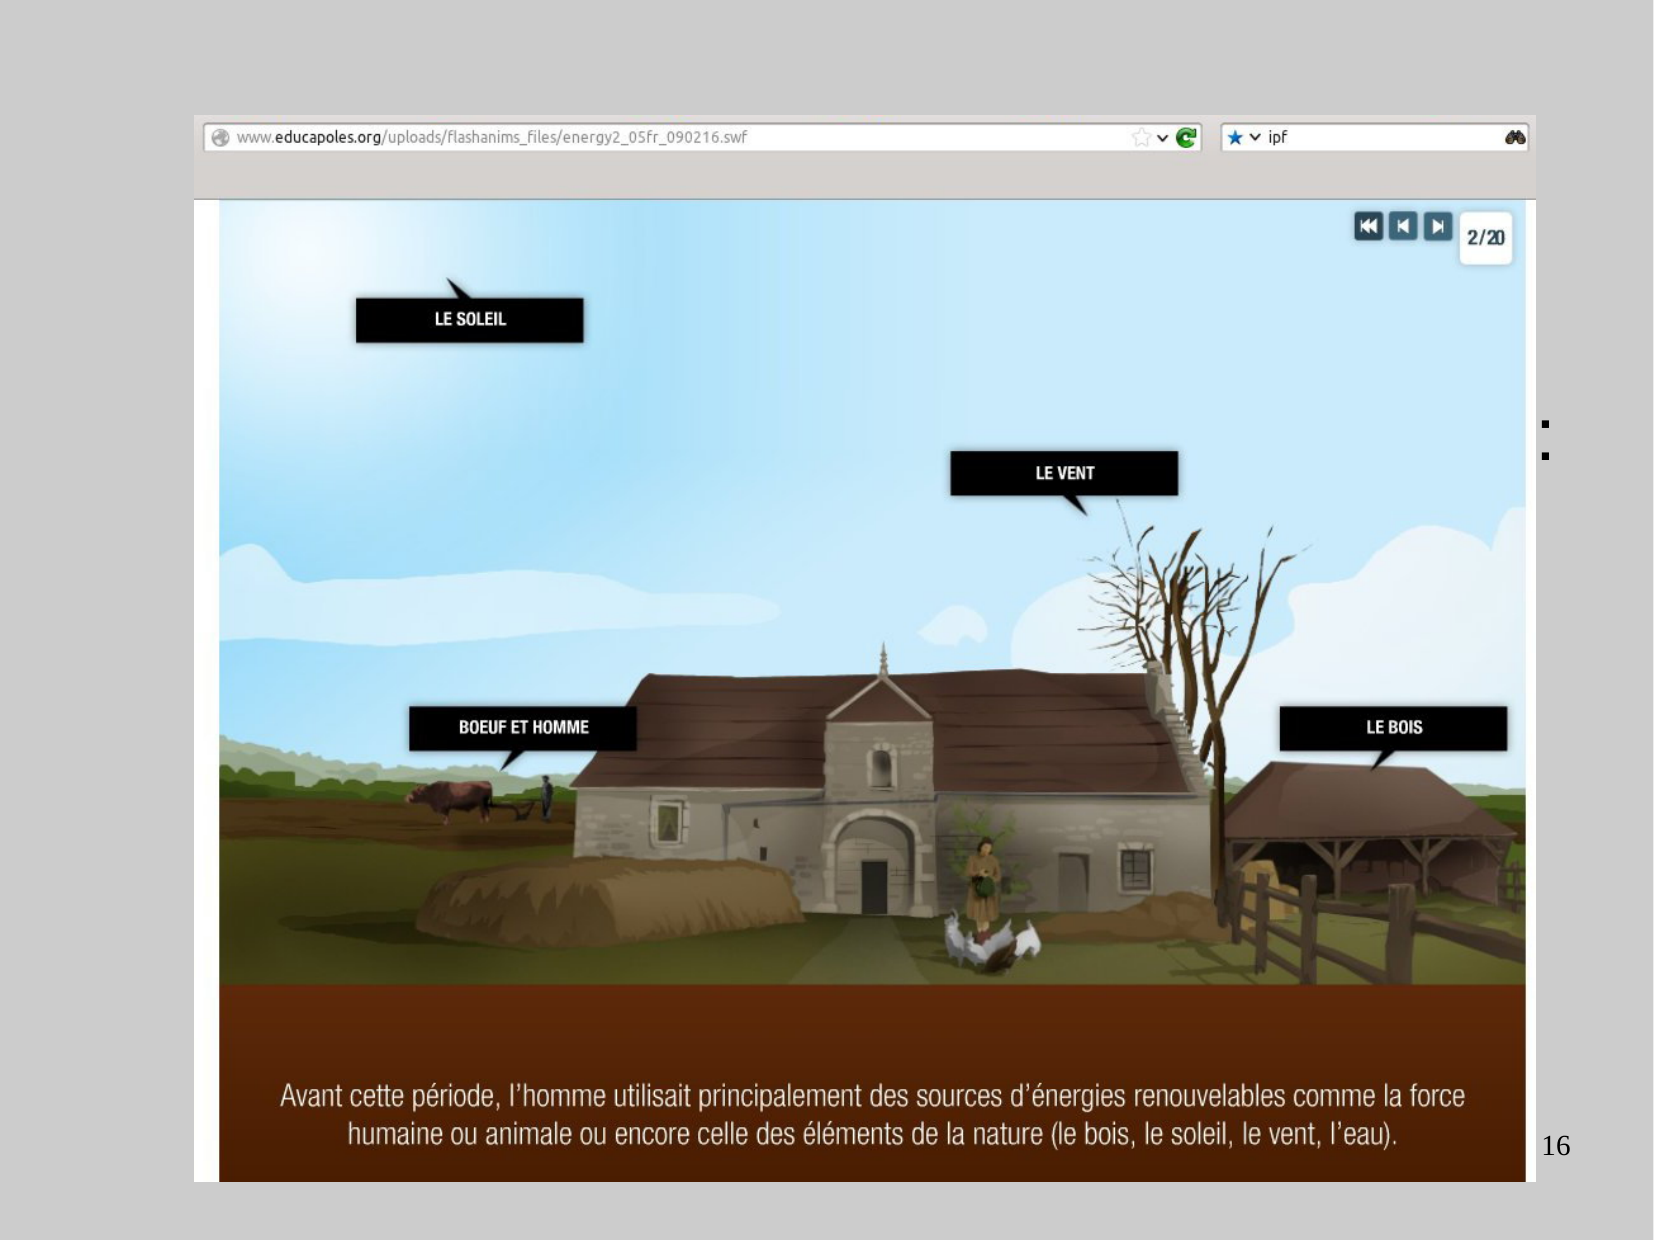

2 Chercher à résoudre ce problème :
- expérimenter (le plus souvent possible)
- par recherche documentaire
- observer
- procéder à une visite, une enquête
 Enseigner les sciences au Cycle III
16